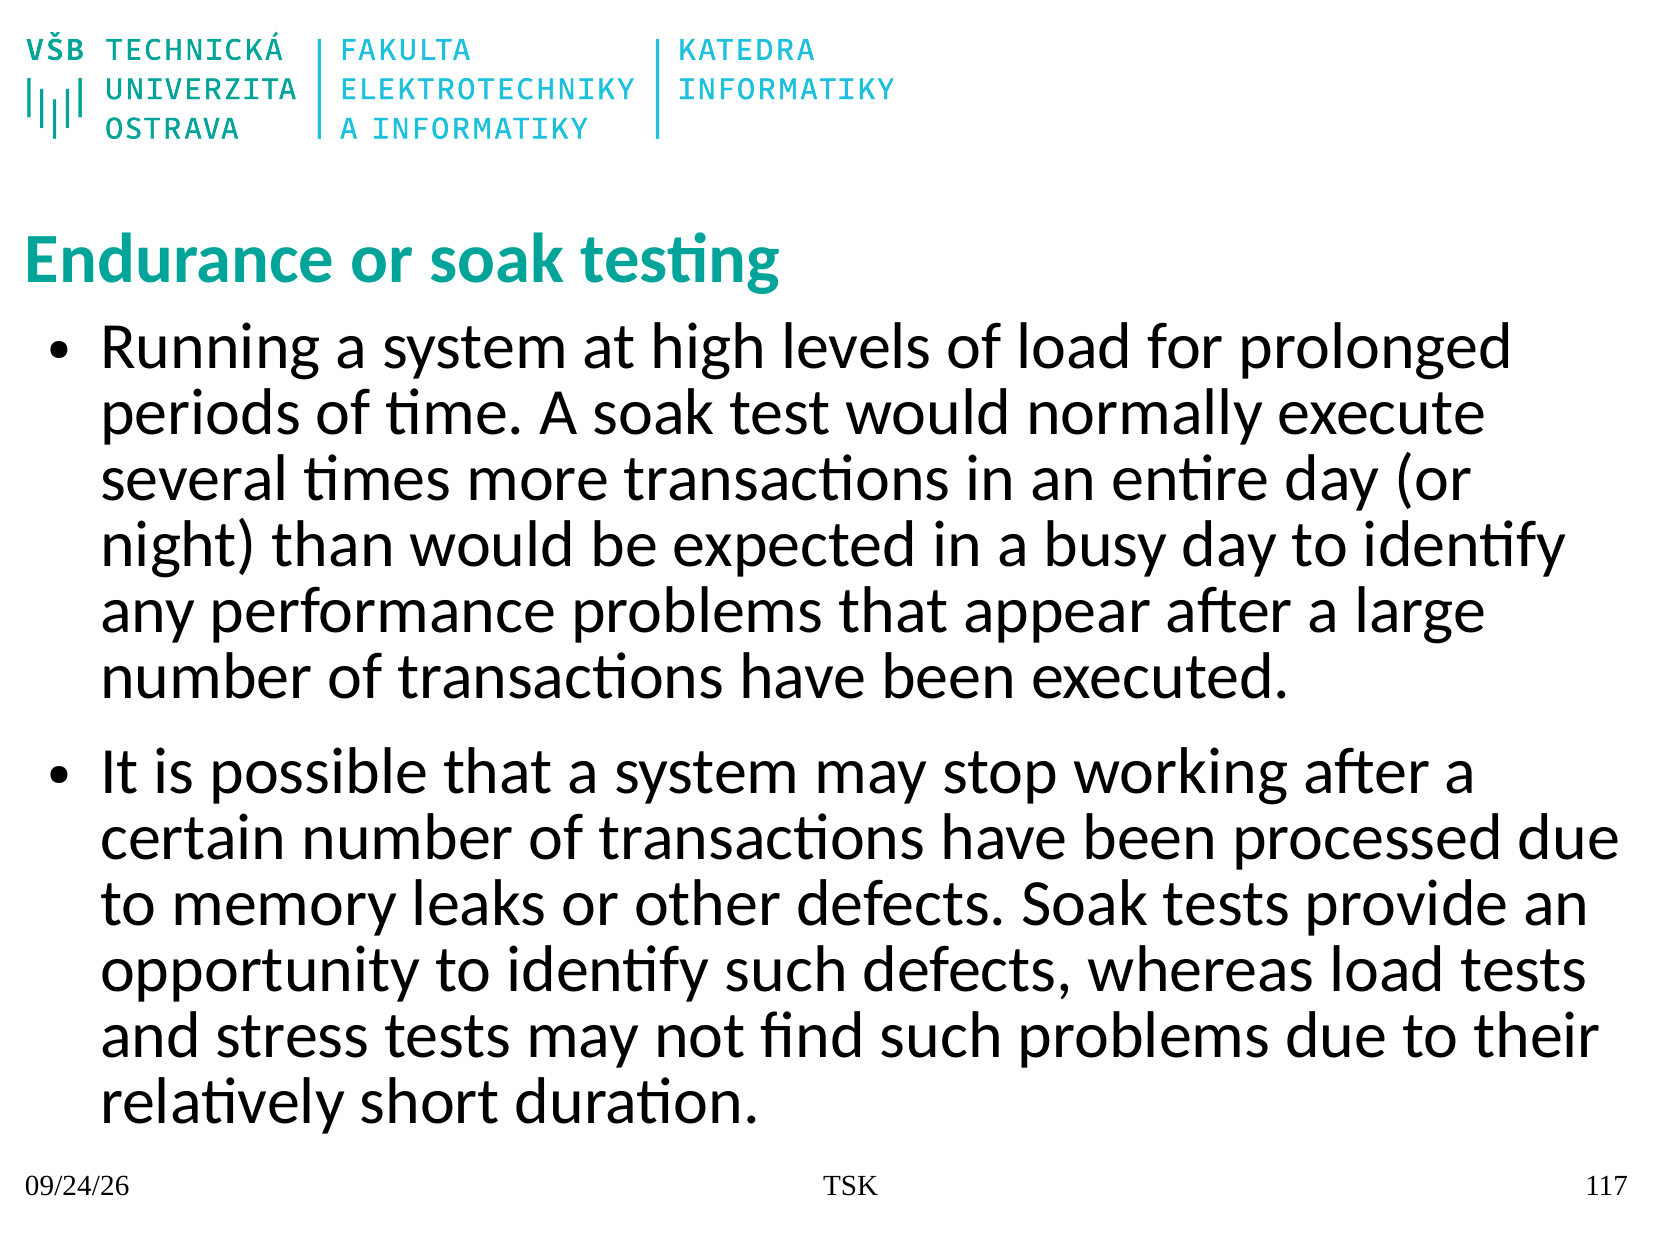

# Endurance or soak testing
Running a system at high levels of load for prolonged periods of time. A soak test would normally execute several times more transactions in an entire day (or night) than would be expected in a busy day to identify any performance problems that appear after a large number of transactions have been executed.
It is possible that a system may stop working after a certain number of transactions have been processed due to memory leaks or other defects. Soak tests provide an opportunity to identify such defects, whereas load tests and stress tests may not find such problems due to their relatively short duration.
TSK
117